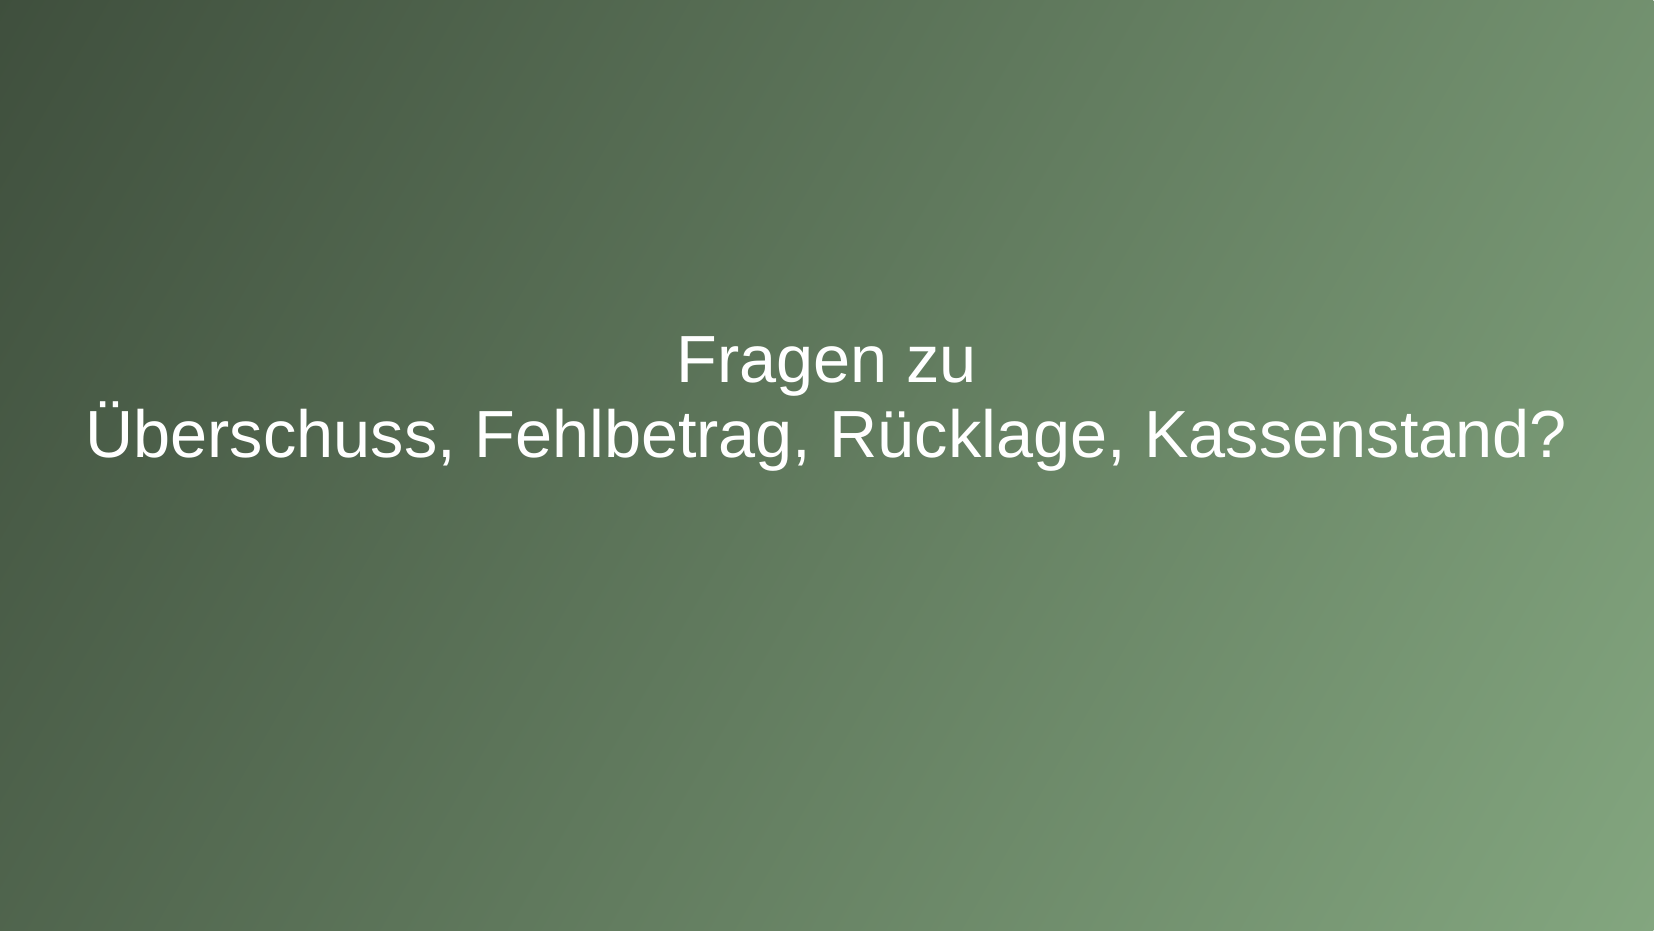

# Fragen zu
Überschuss, Fehlbetrag, Rücklage, Kassenstand?